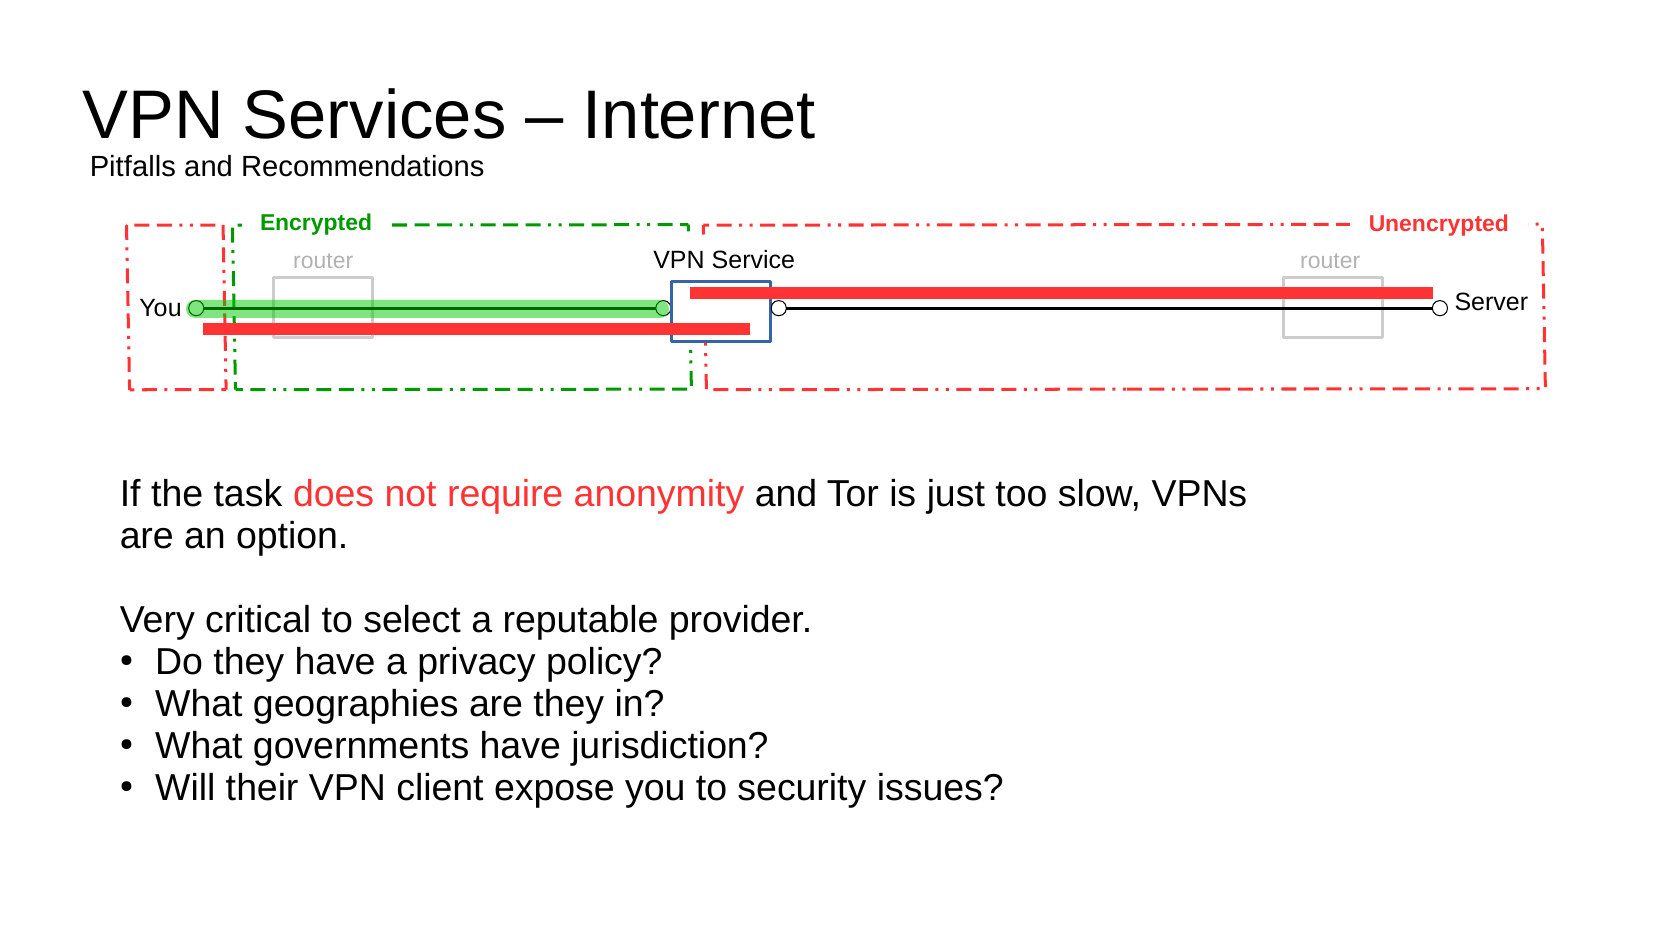

# VPN Services – Internet
Pitfalls and Recommendations
Encrypted
Unencrypted
VPN Service
router
router
Server
You
If the task does not require anonymity and Tor is just too slow, VPNs are an option.
Very critical to select a reputable provider.
Do they have a privacy policy?
What geographies are they in?
What governments have jurisdiction?
Will their VPN client expose you to security issues?